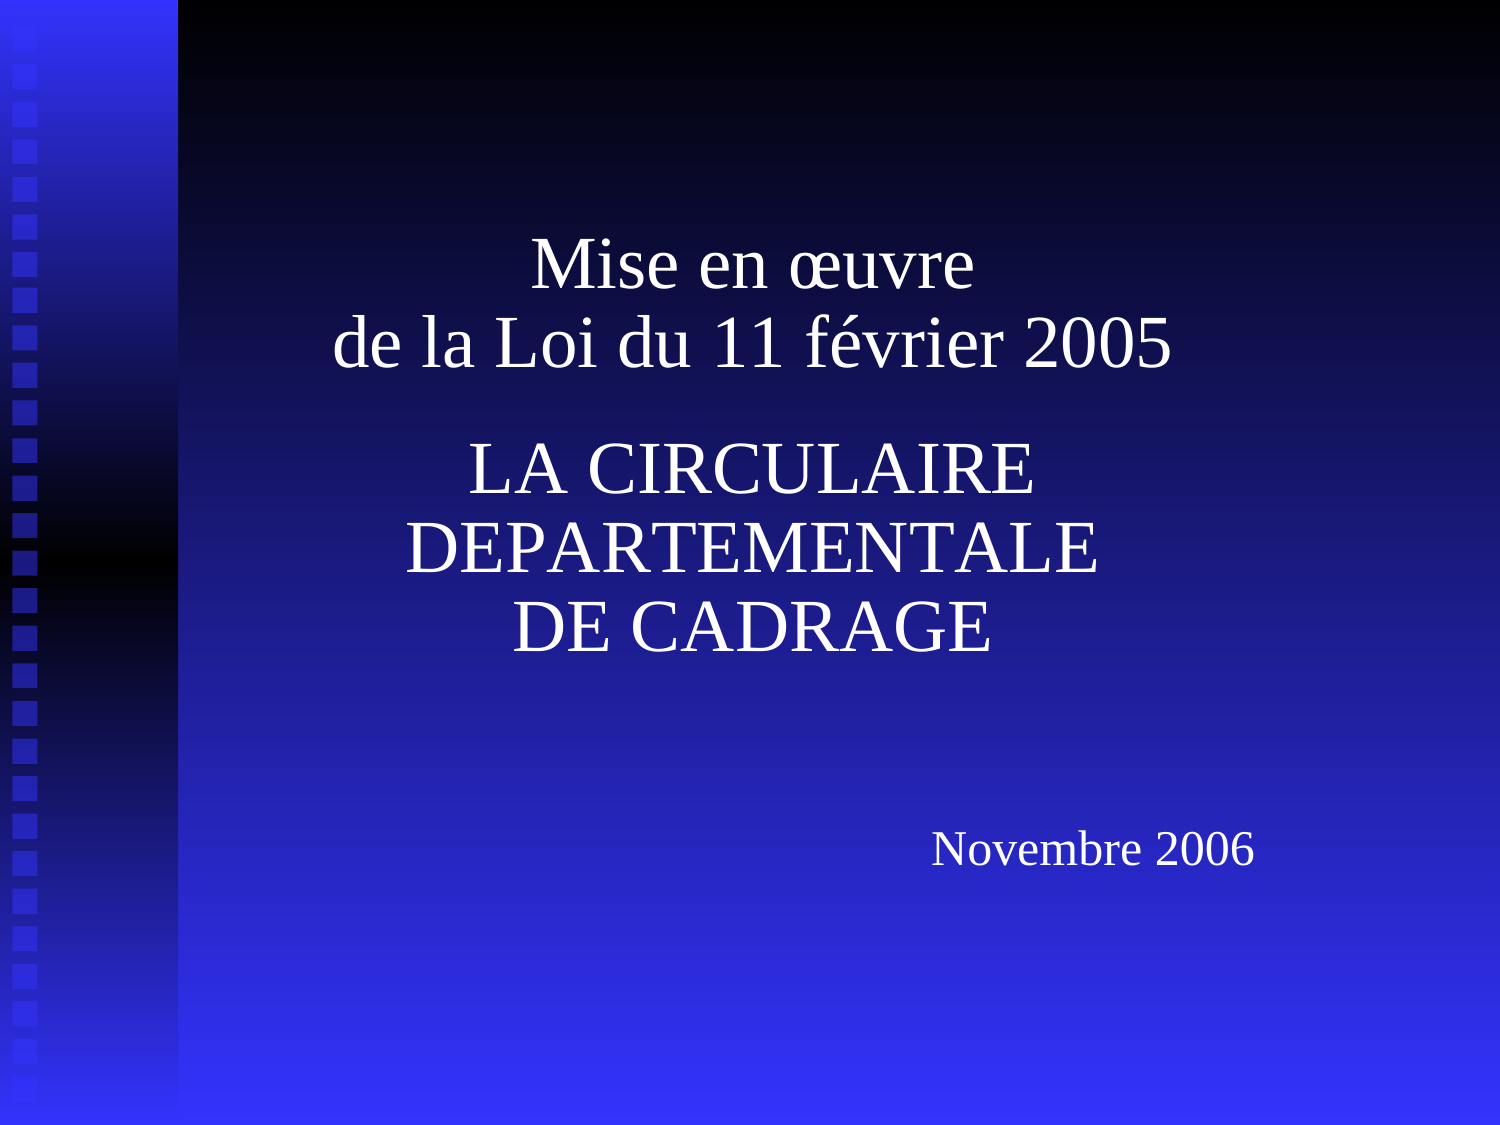

Mise en œuvre
de la Loi du 11 février 2005
LA CIRCULAIRE DEPARTEMENTALE
DE CADRAGE
Novembre 2006